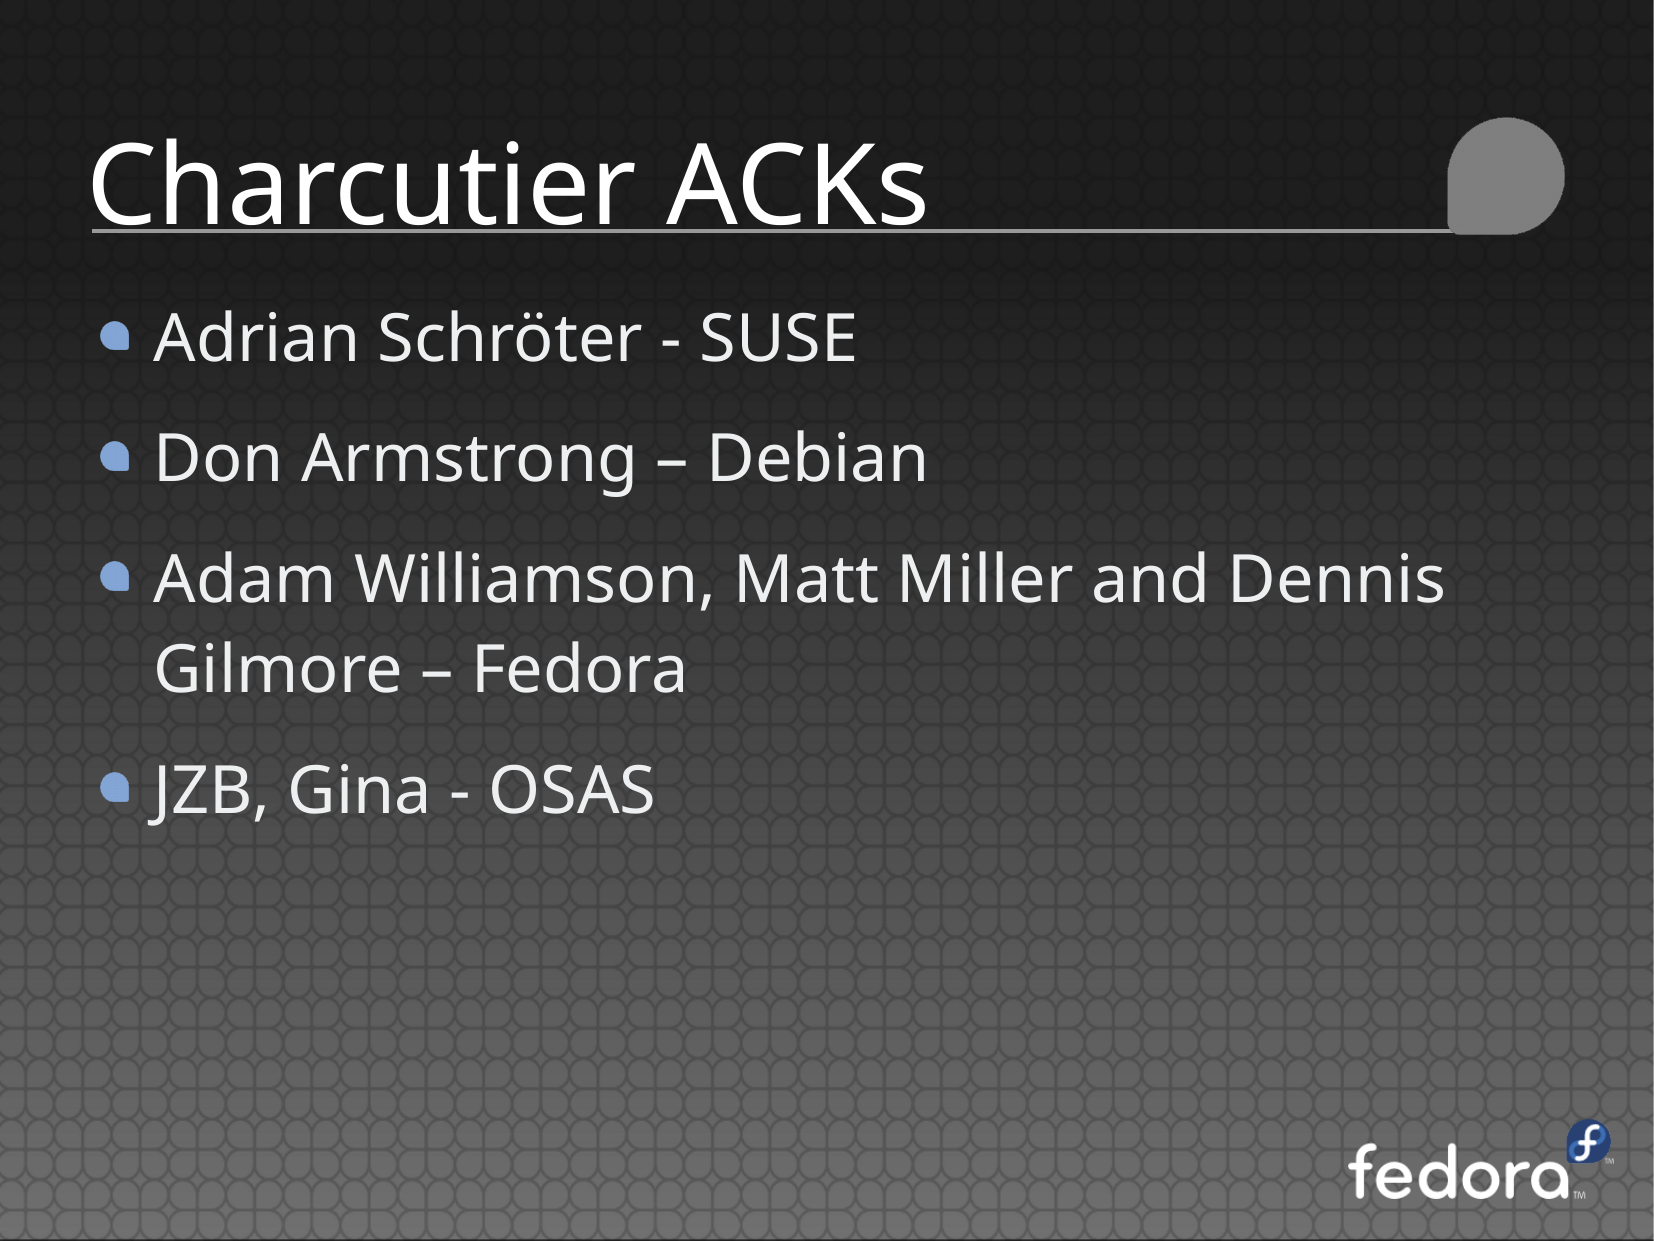

# Charcutier ACKs
Adrian Schröter - SUSE
Don Armstrong – Debian
Adam Williamson, Matt Miller and Dennis Gilmore – Fedora
JZB, Gina - OSAS